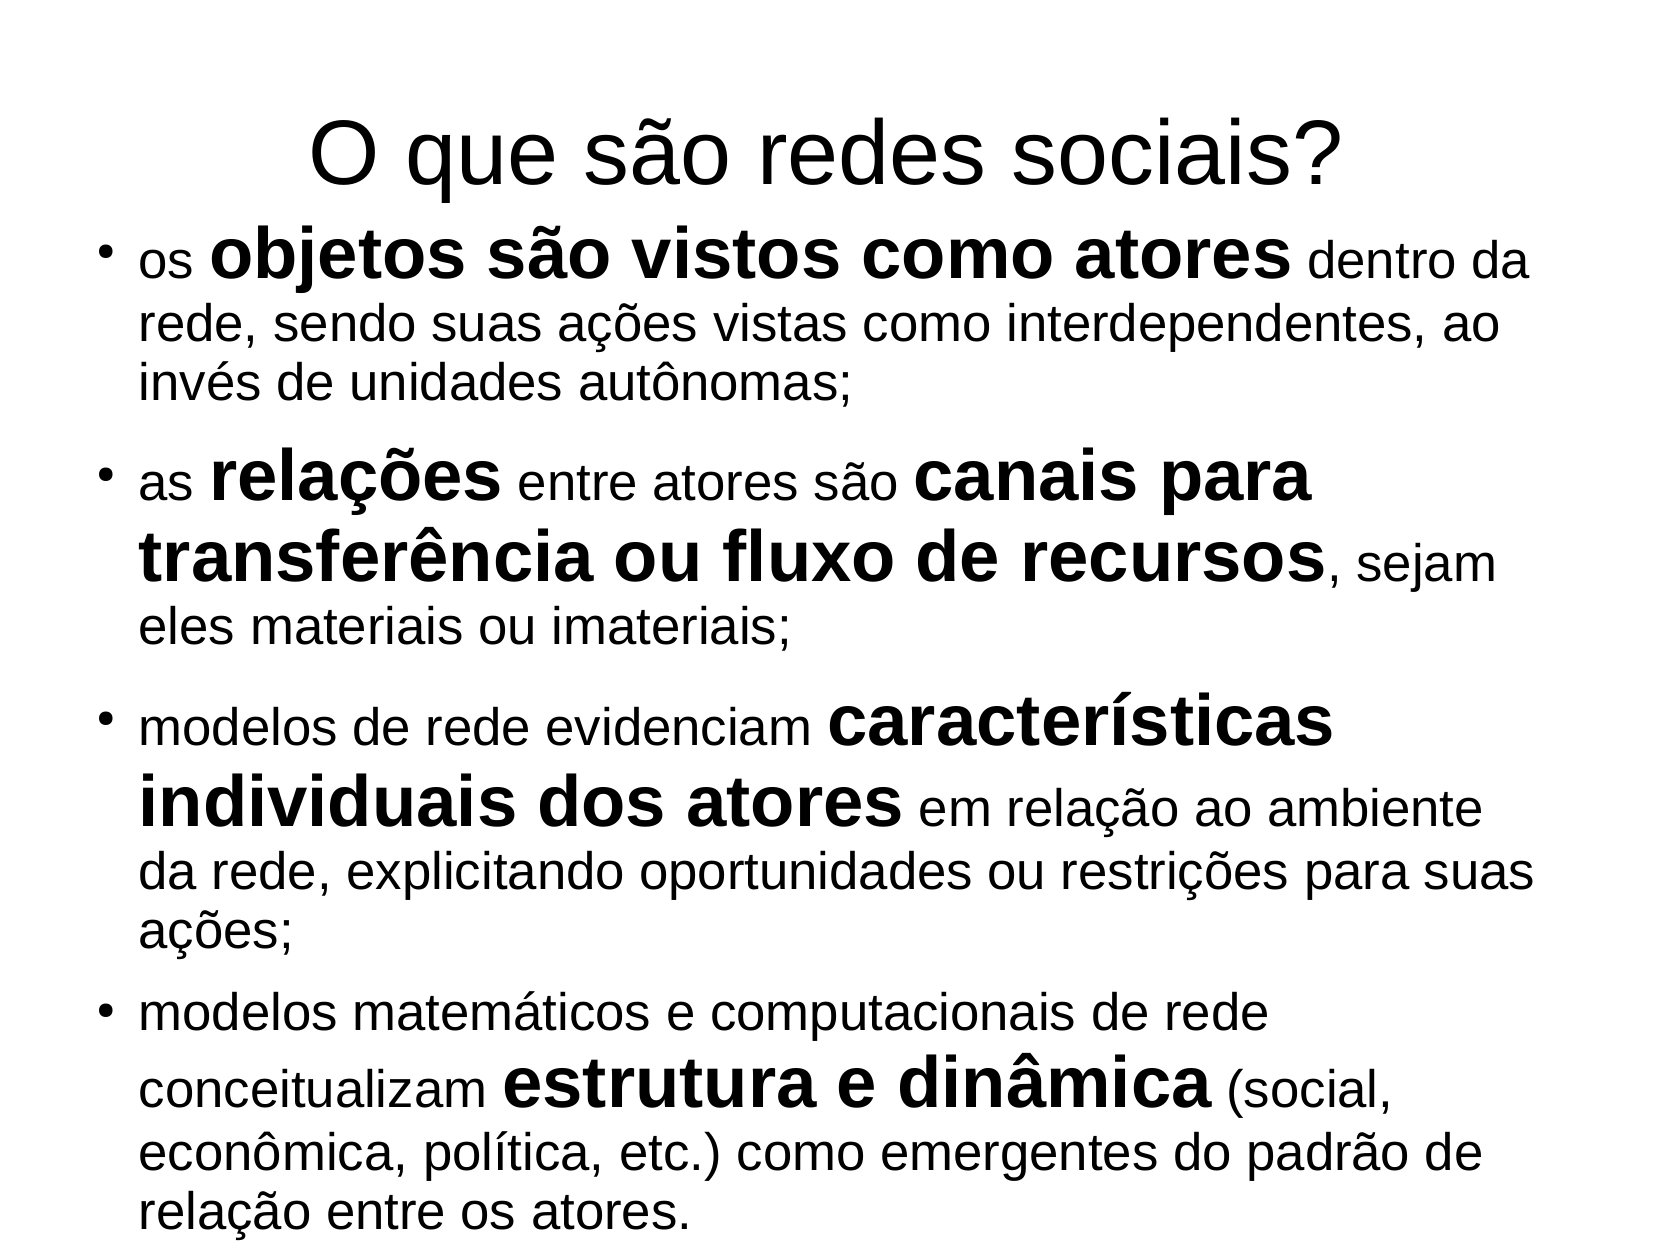

# O que são redes sociais?
os objetos são vistos como atores dentro da rede, sendo suas ações vistas como interdependentes, ao invés de unidades autônomas;
as relações entre atores são canais para transferência ou fluxo de recursos, sejam eles materiais ou imateriais;
modelos de rede evidenciam características individuais dos atores em relação ao ambiente da rede, explicitando oportunidades ou restrições para suas ações;
modelos matemáticos e computacionais de rede conceitualizam estrutura e dinâmica (social, econômica, política, etc.) como emergentes do padrão de relação entre os atores.